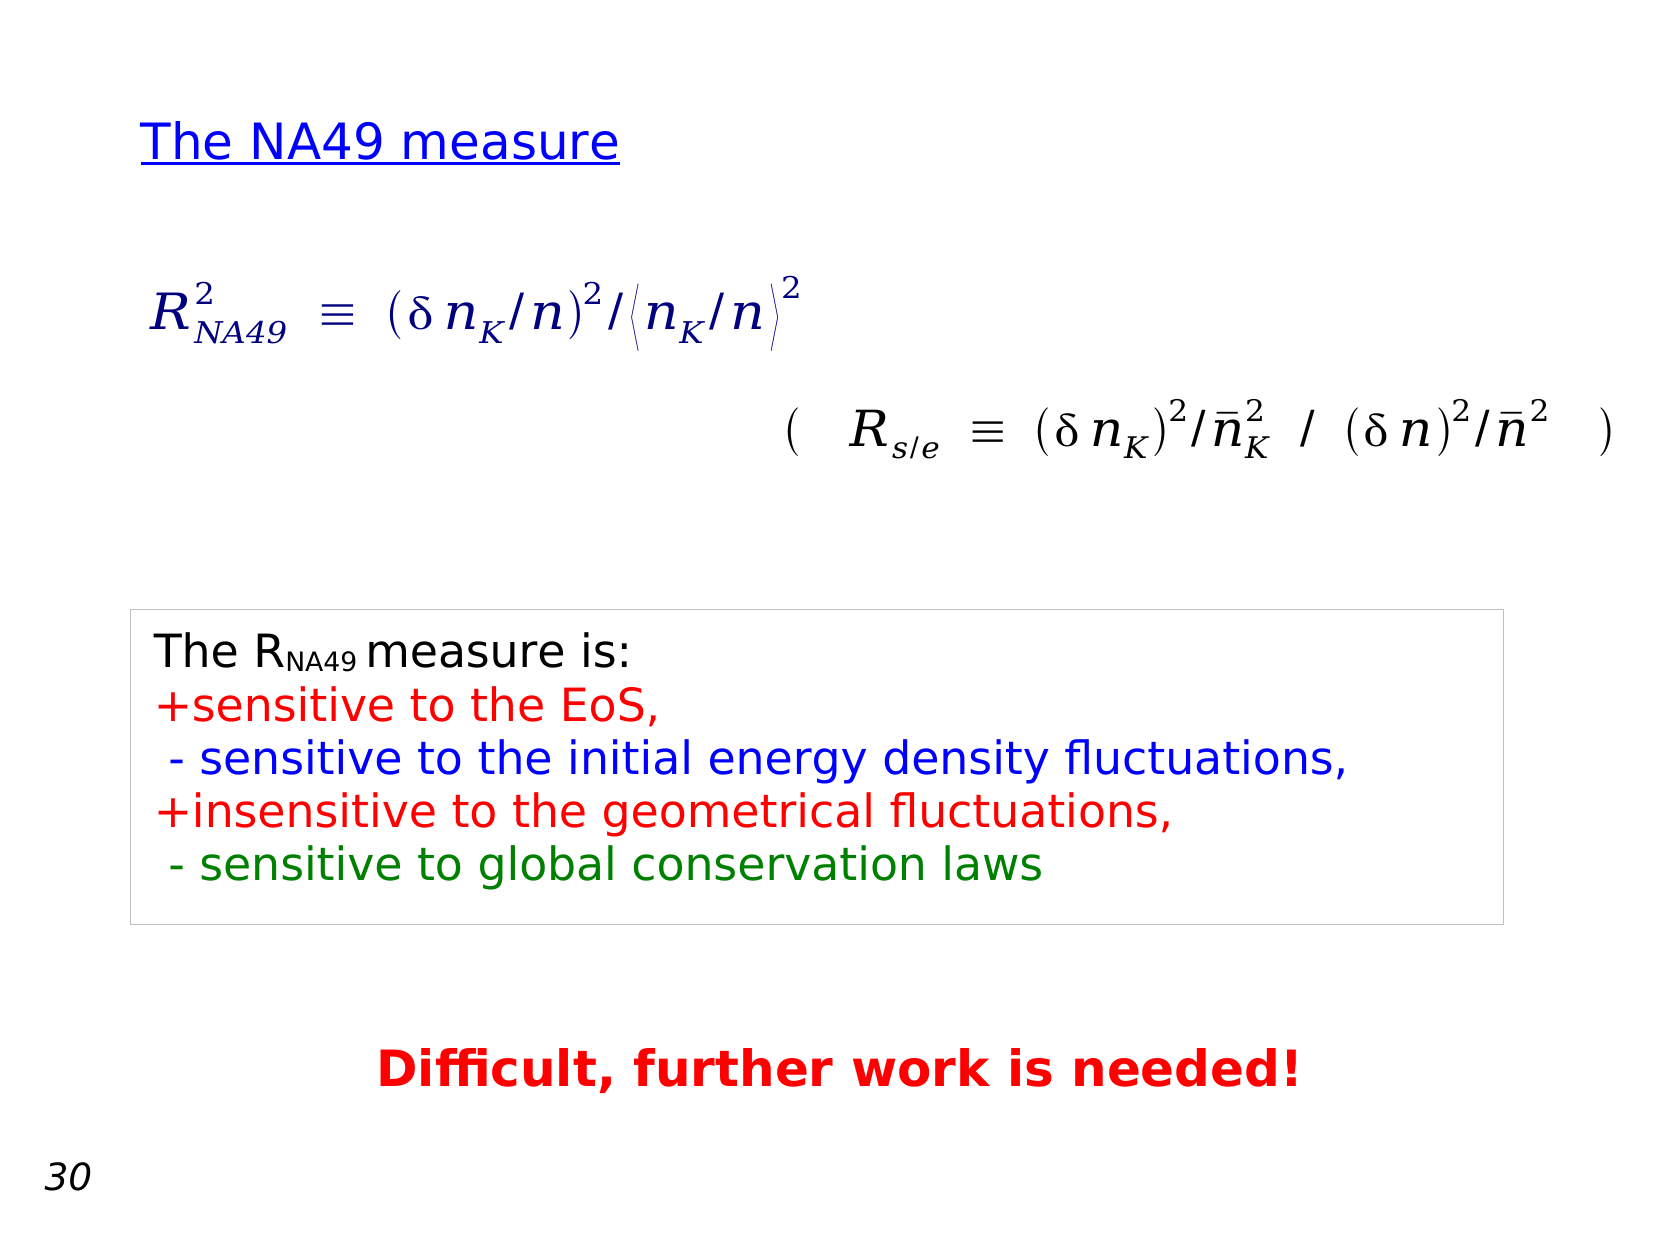

The NA49 measure
The RNA49 measure is:
+sensitive to the EoS,
 - sensitive to the initial energy density fluctuations,
+insensitive to the geometrical fluctuations,
 - sensitive to global conservation laws
Difficult, further work is needed!